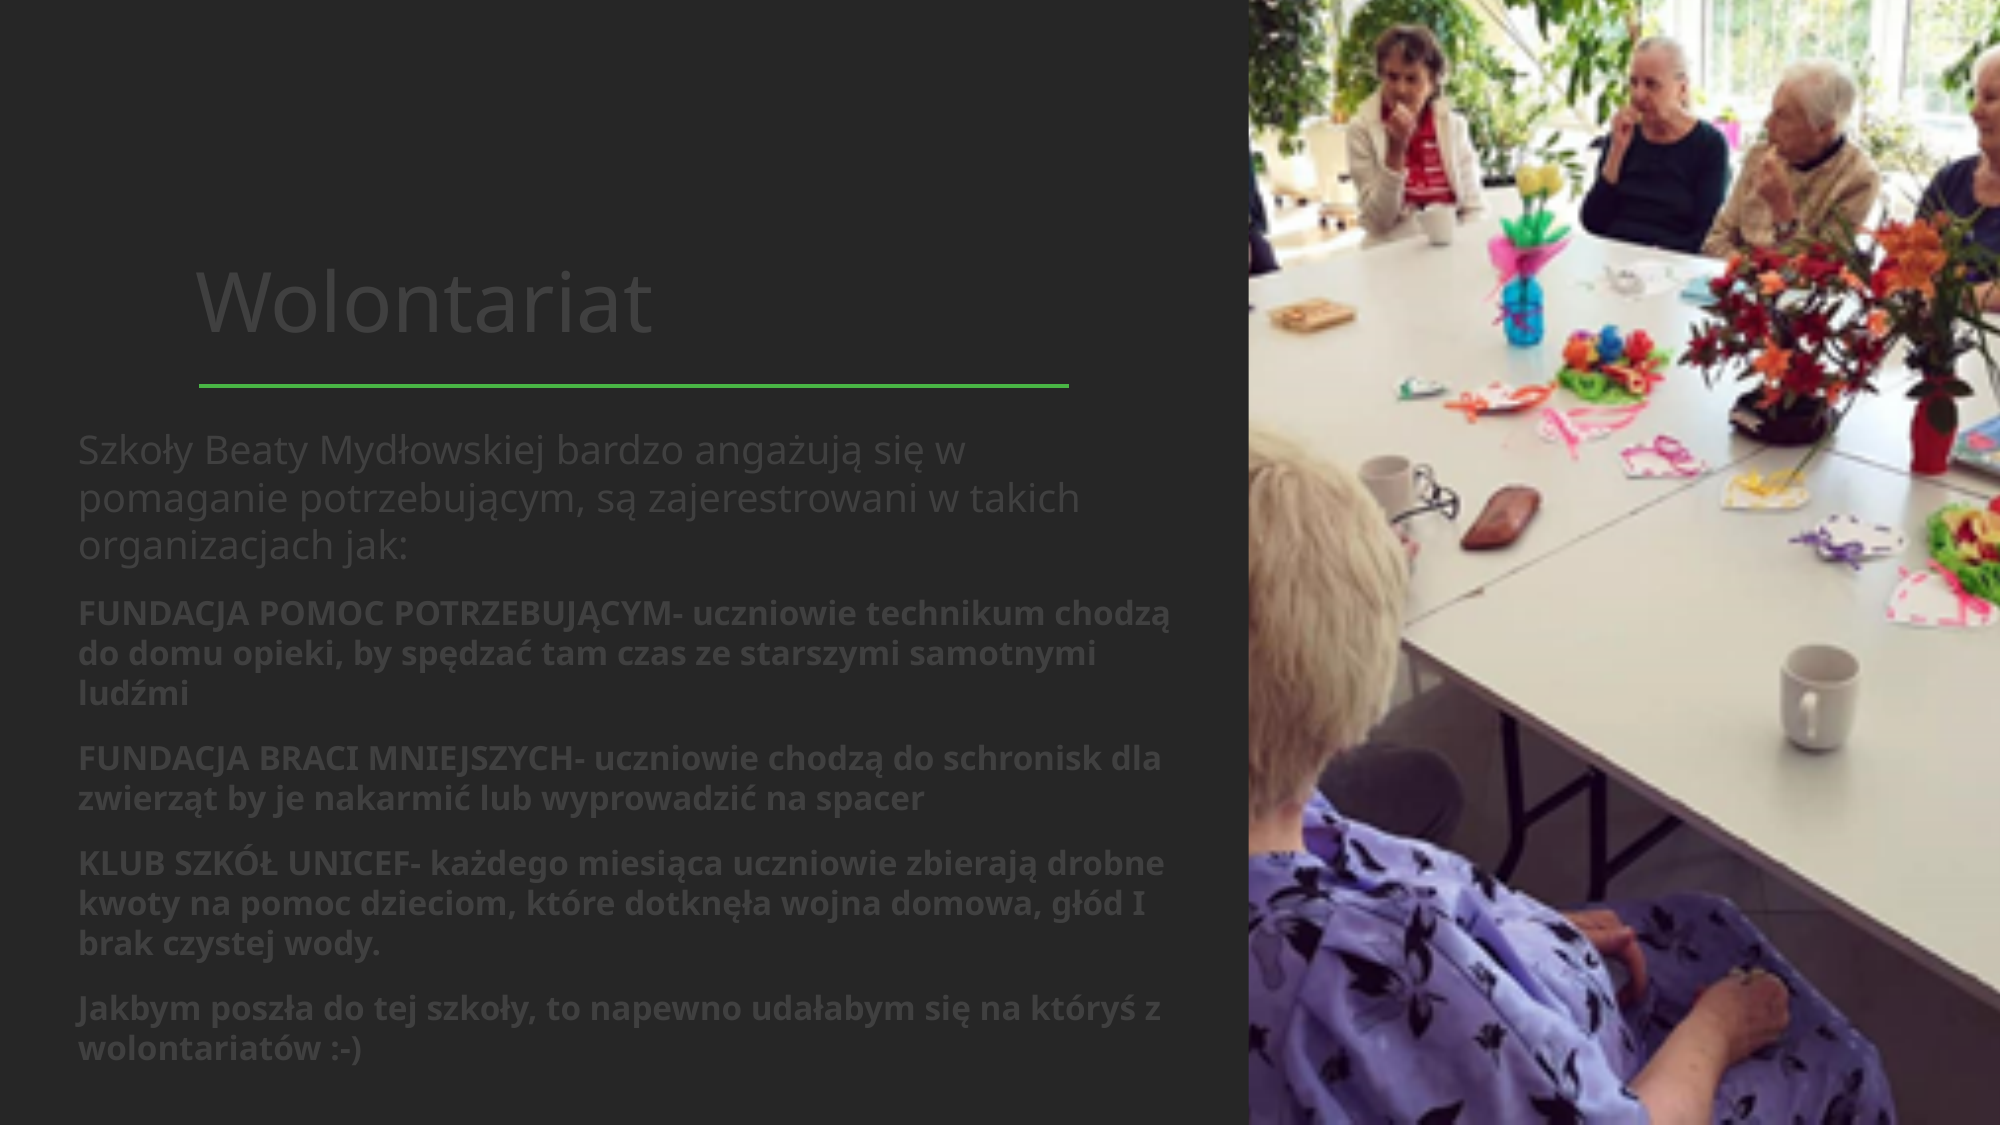

# Wolontariat
Szkoły Beaty Mydłowskiej bardzo angażują się w pomaganie potrzebującym, są zajerestrowani w takich organizacjach jak:
FUNDACJA POMOC POTRZEBUJĄCYM- uczniowie technikum chodzą do domu opieki, by spędzać tam czas ze starszymi samotnymi ludźmi
FUNDACJA BRACI MNIEJSZYCH- uczniowie chodzą do schronisk dla zwierząt by je nakarmić lub wyprowadzić na spacer
KLUB SZKÓŁ UNICEF- każdego miesiąca uczniowie zbierają drobne kwoty na pomoc dzieciom, które dotknęła wojna domowa, głód I brak czystej wody.
Jakbym poszła do tej szkoły, to napewno udałabym się na któryś z wolontariatów :-)